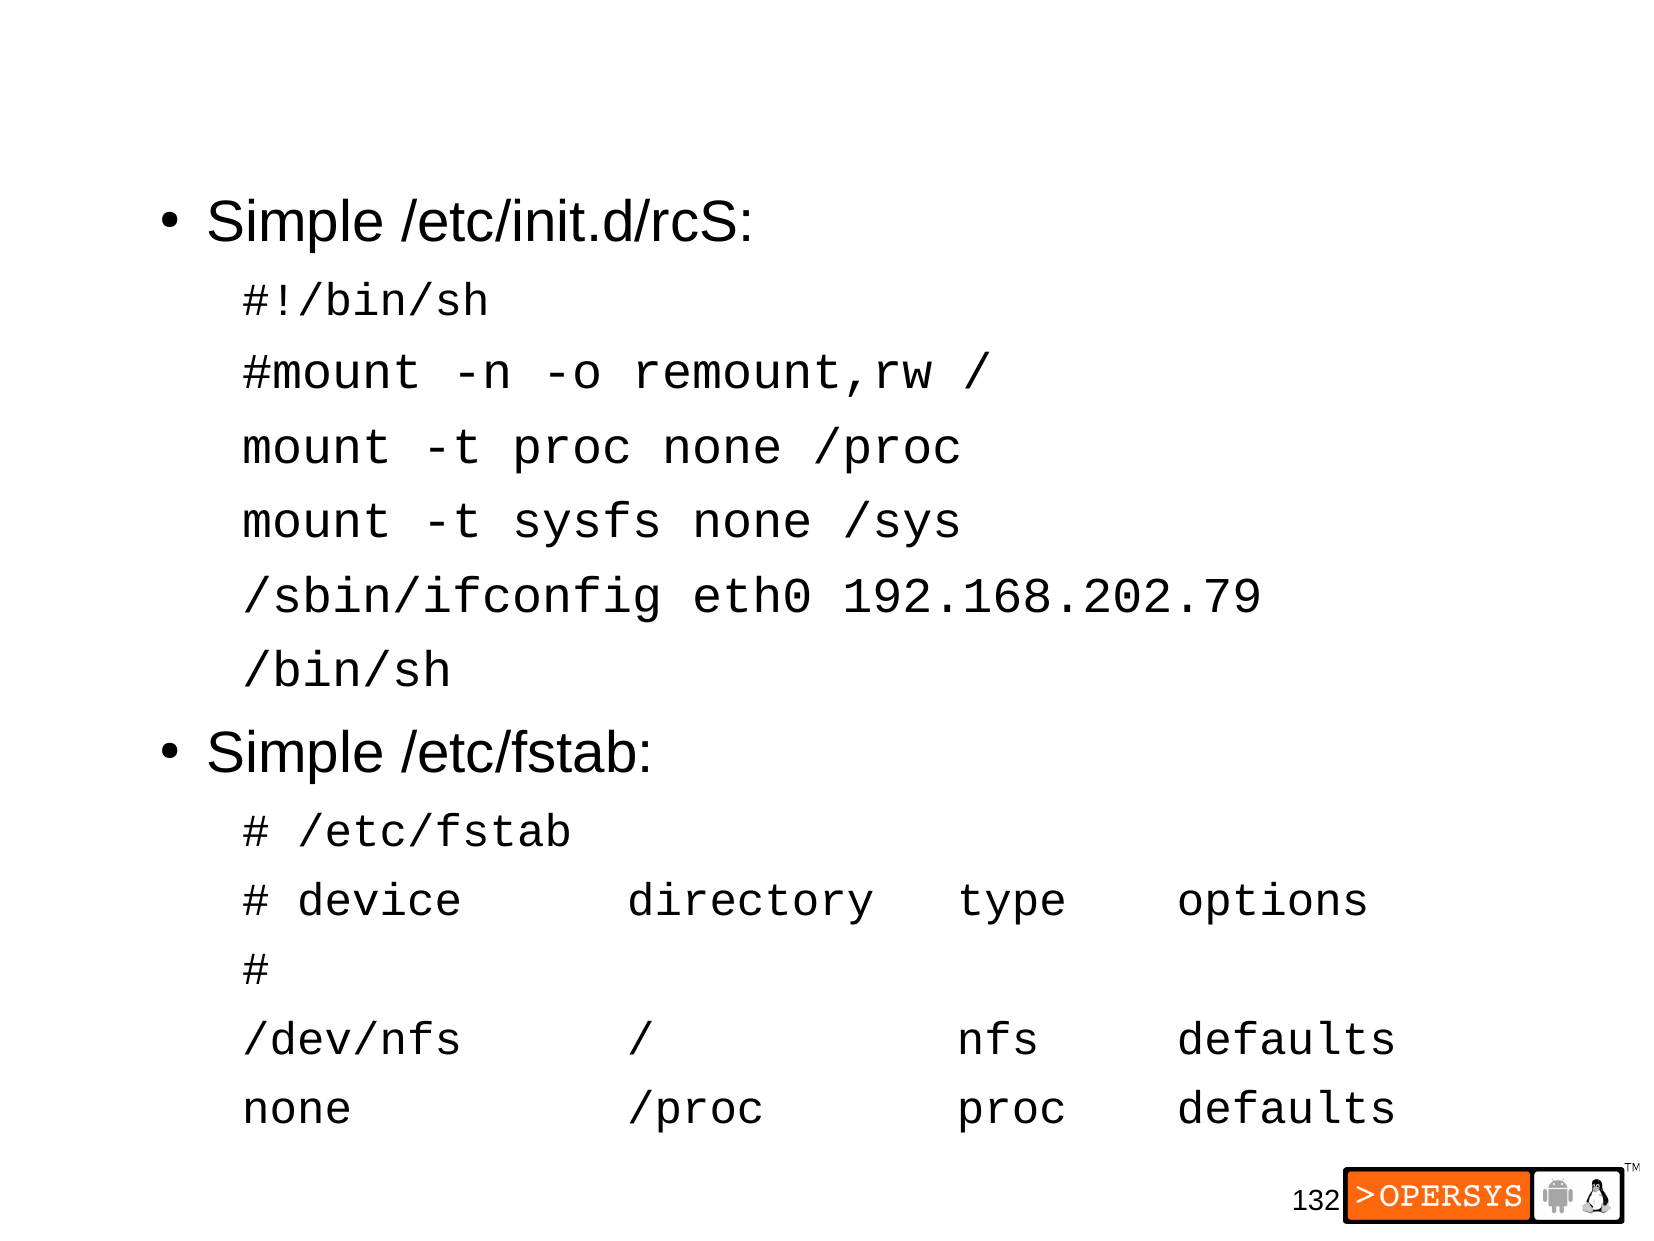

# Simple /etc/init.d/rcS:
#!/bin/sh
#mount -n -o remount,rw /
mount -t proc none /proc
mount -t sysfs none /sys
/sbin/ifconfig eth0 192.168.202.79
/bin/sh
Simple /etc/fstab:
# /etc/fstab
# device directory type options
#
/dev/nfs / nfs defaults
none /proc proc defaults